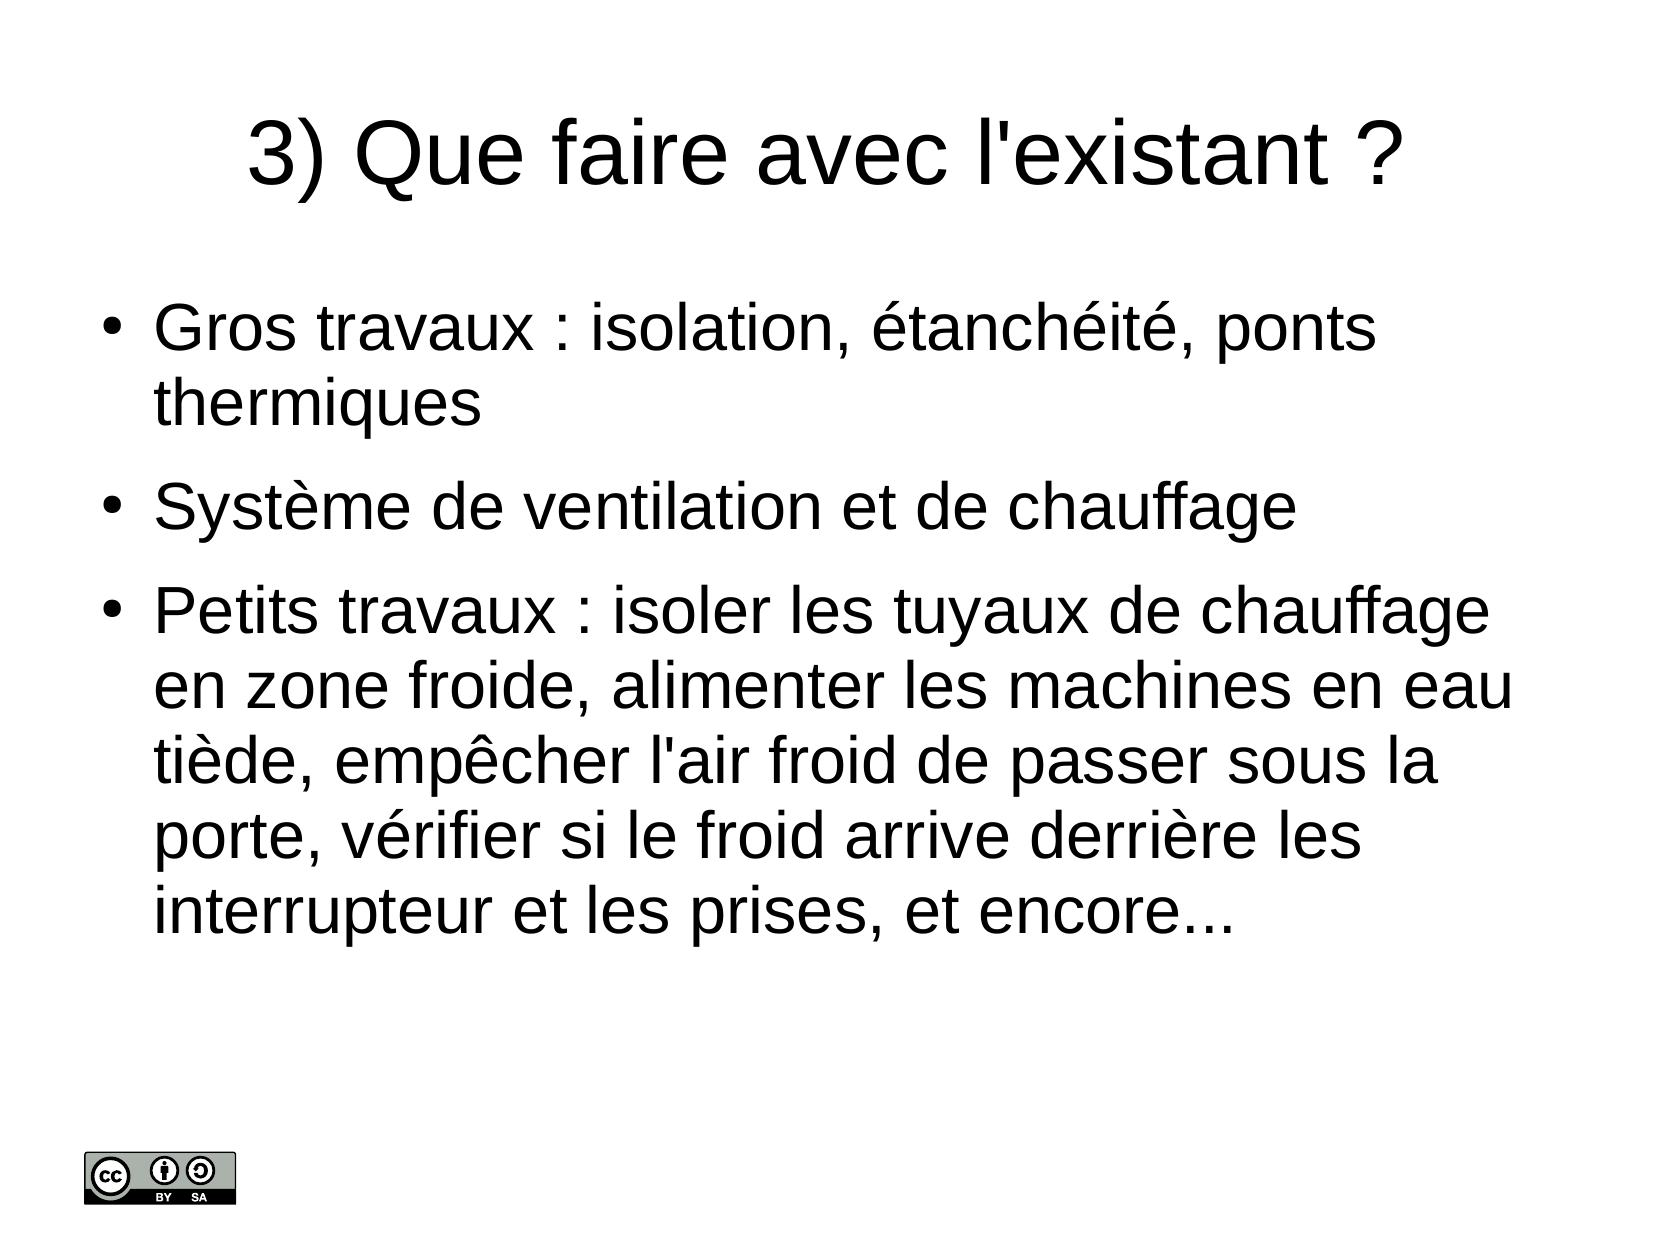

# 3) Que faire avec l'existant ?
Gros travaux : isolation, étanchéité, ponts thermiques
Système de ventilation et de chauffage
Petits travaux : isoler les tuyaux de chauffage en zone froide, alimenter les machines en eau tiède, empêcher l'air froid de passer sous la porte, vérifier si le froid arrive derrière les interrupteur et les prises, et encore...